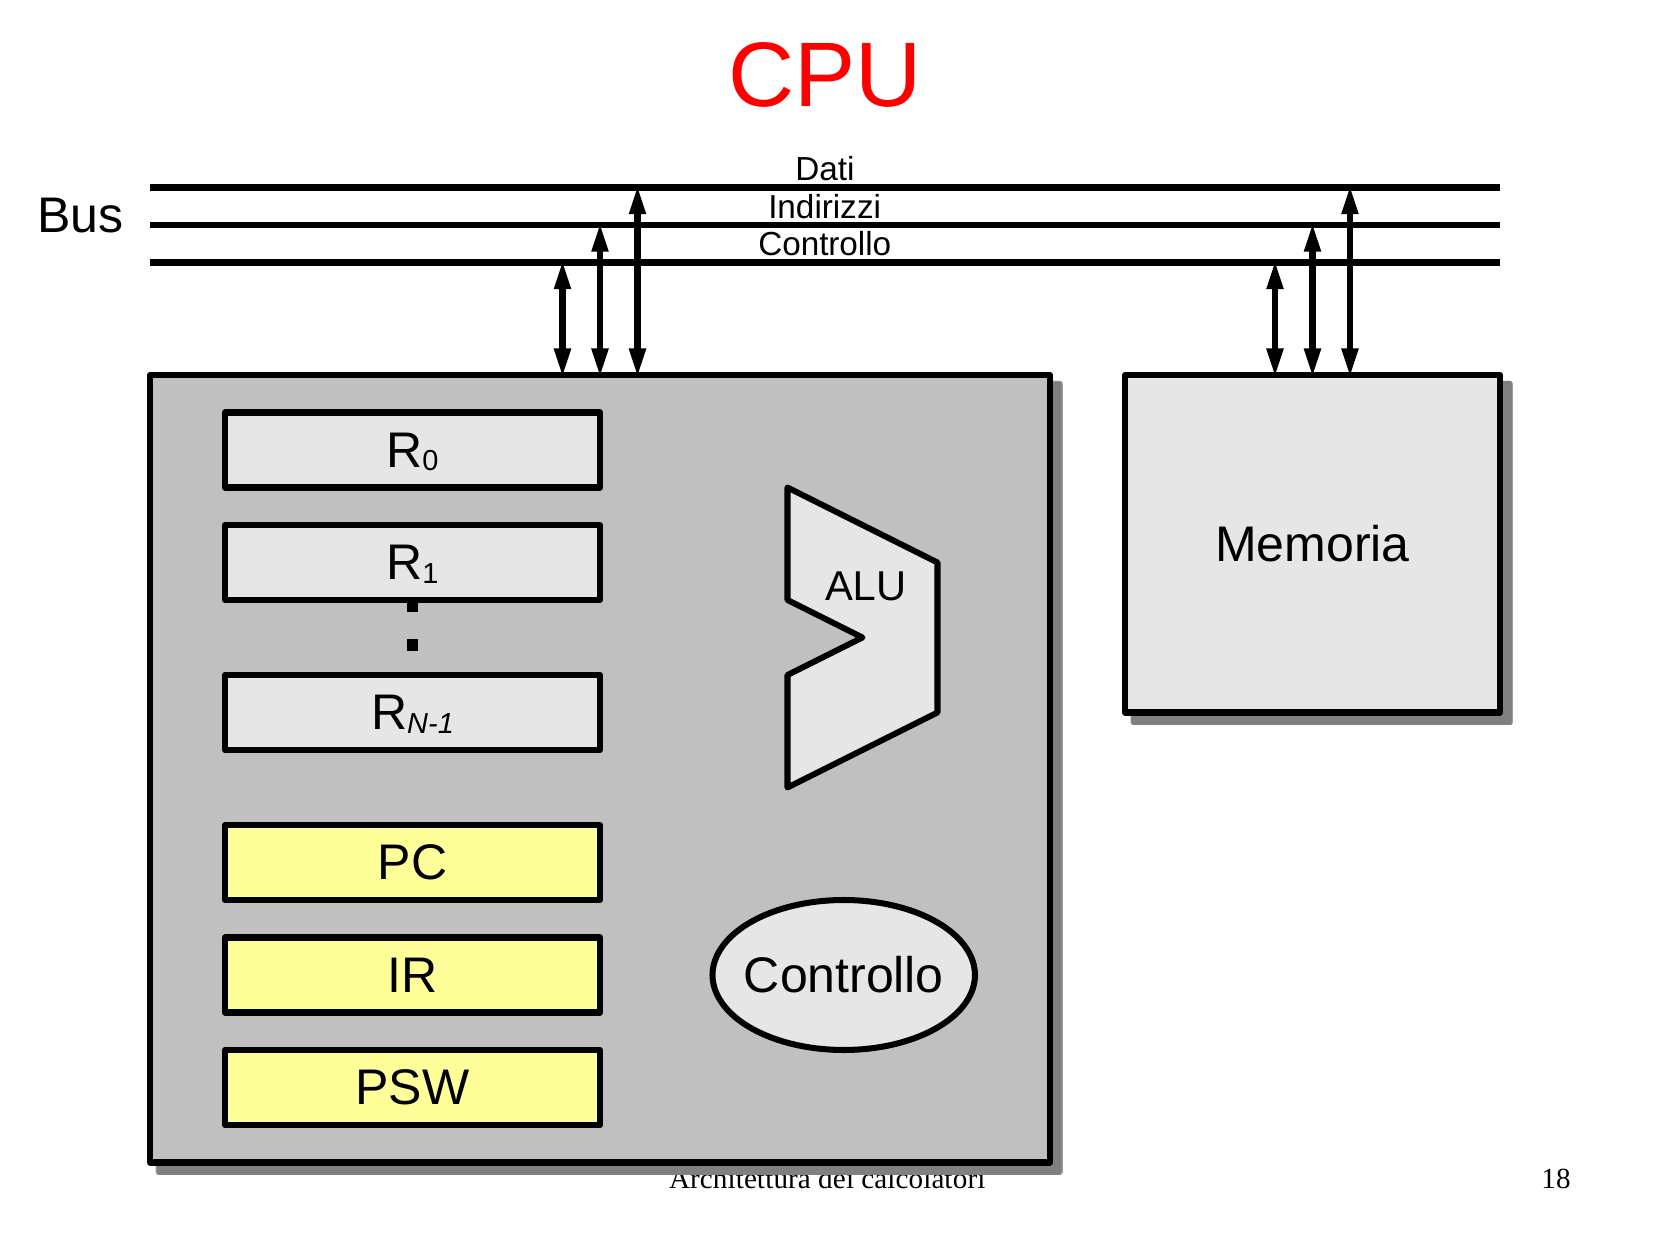

# CPU
Bus
Dati
Indirizzi
Controllo
Memoria
R0
R1
ALU
RN-1
PC
Controllo
IR
PSW
Architettura dei calcolatori
18